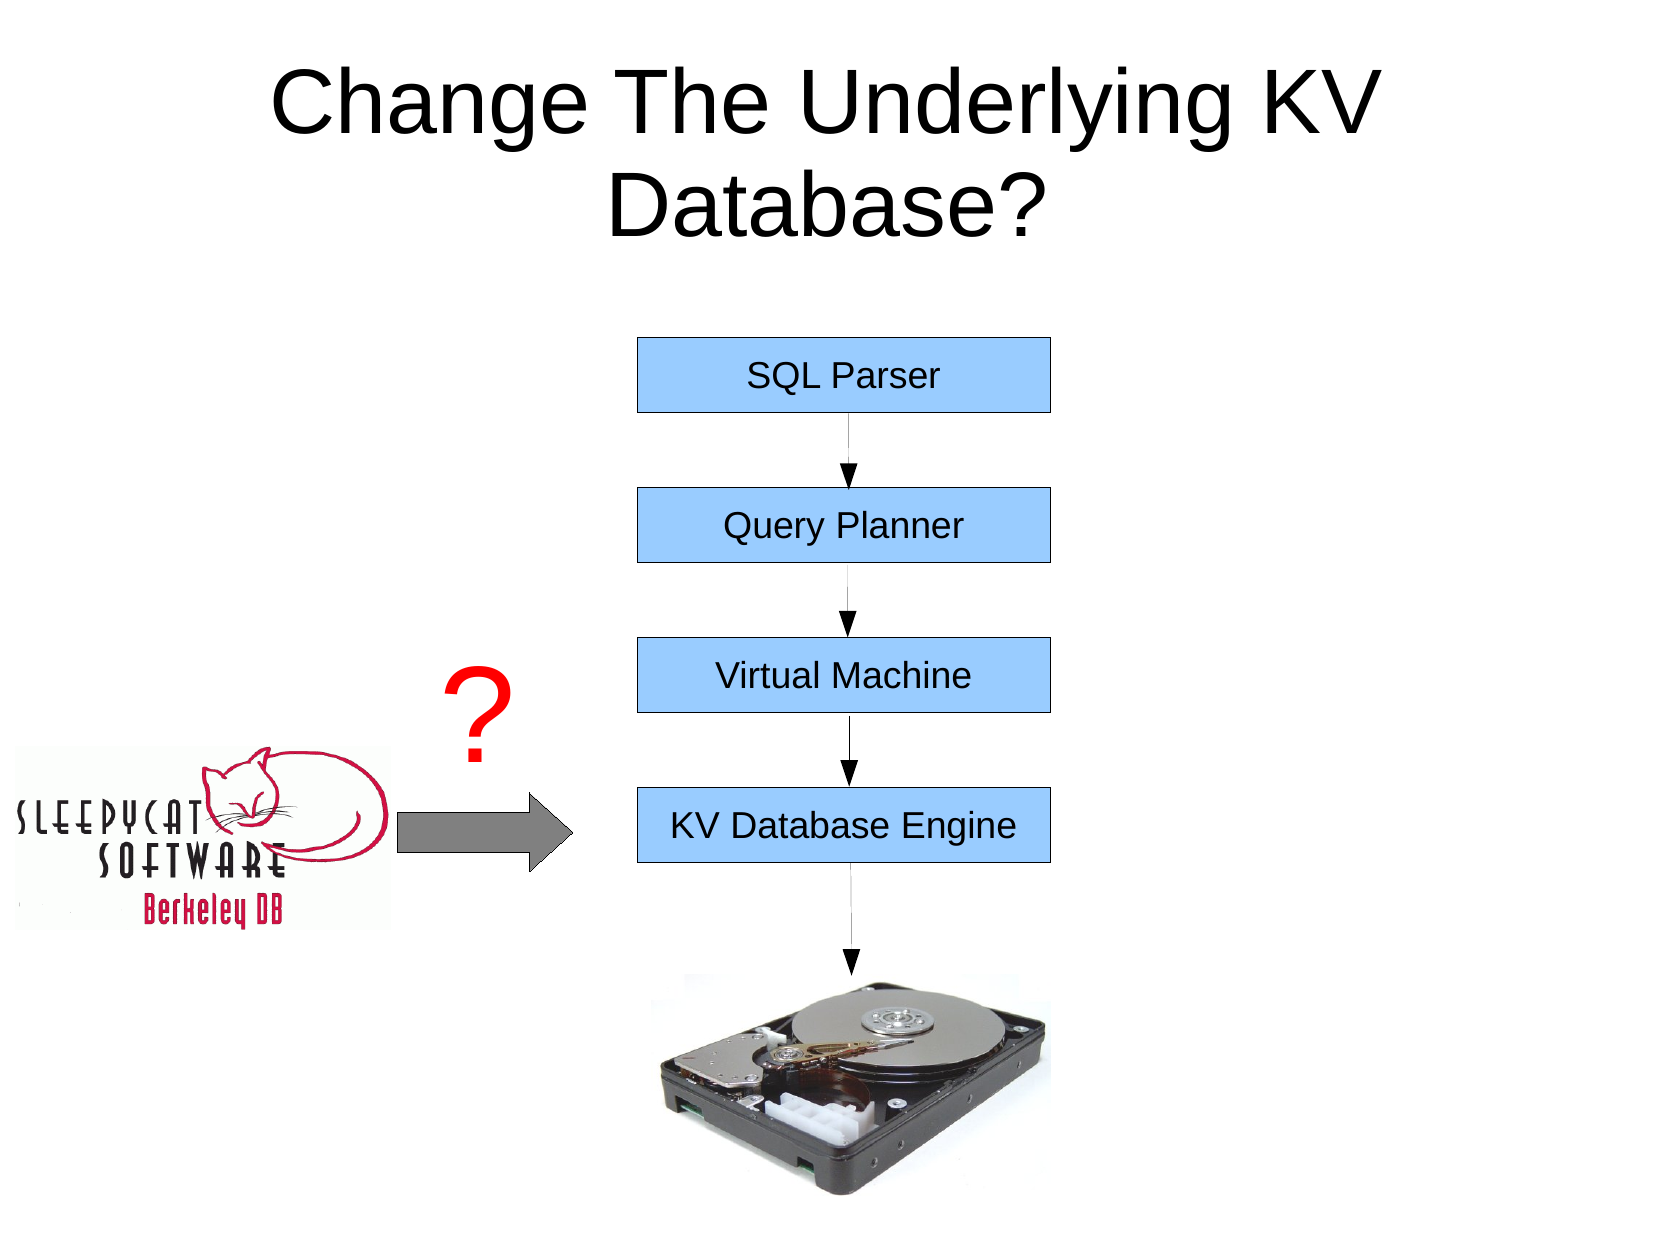

# Change The Underlying KV Database?
SQL Parser
Query Planner
?
Virtual Machine
KV Database Engine